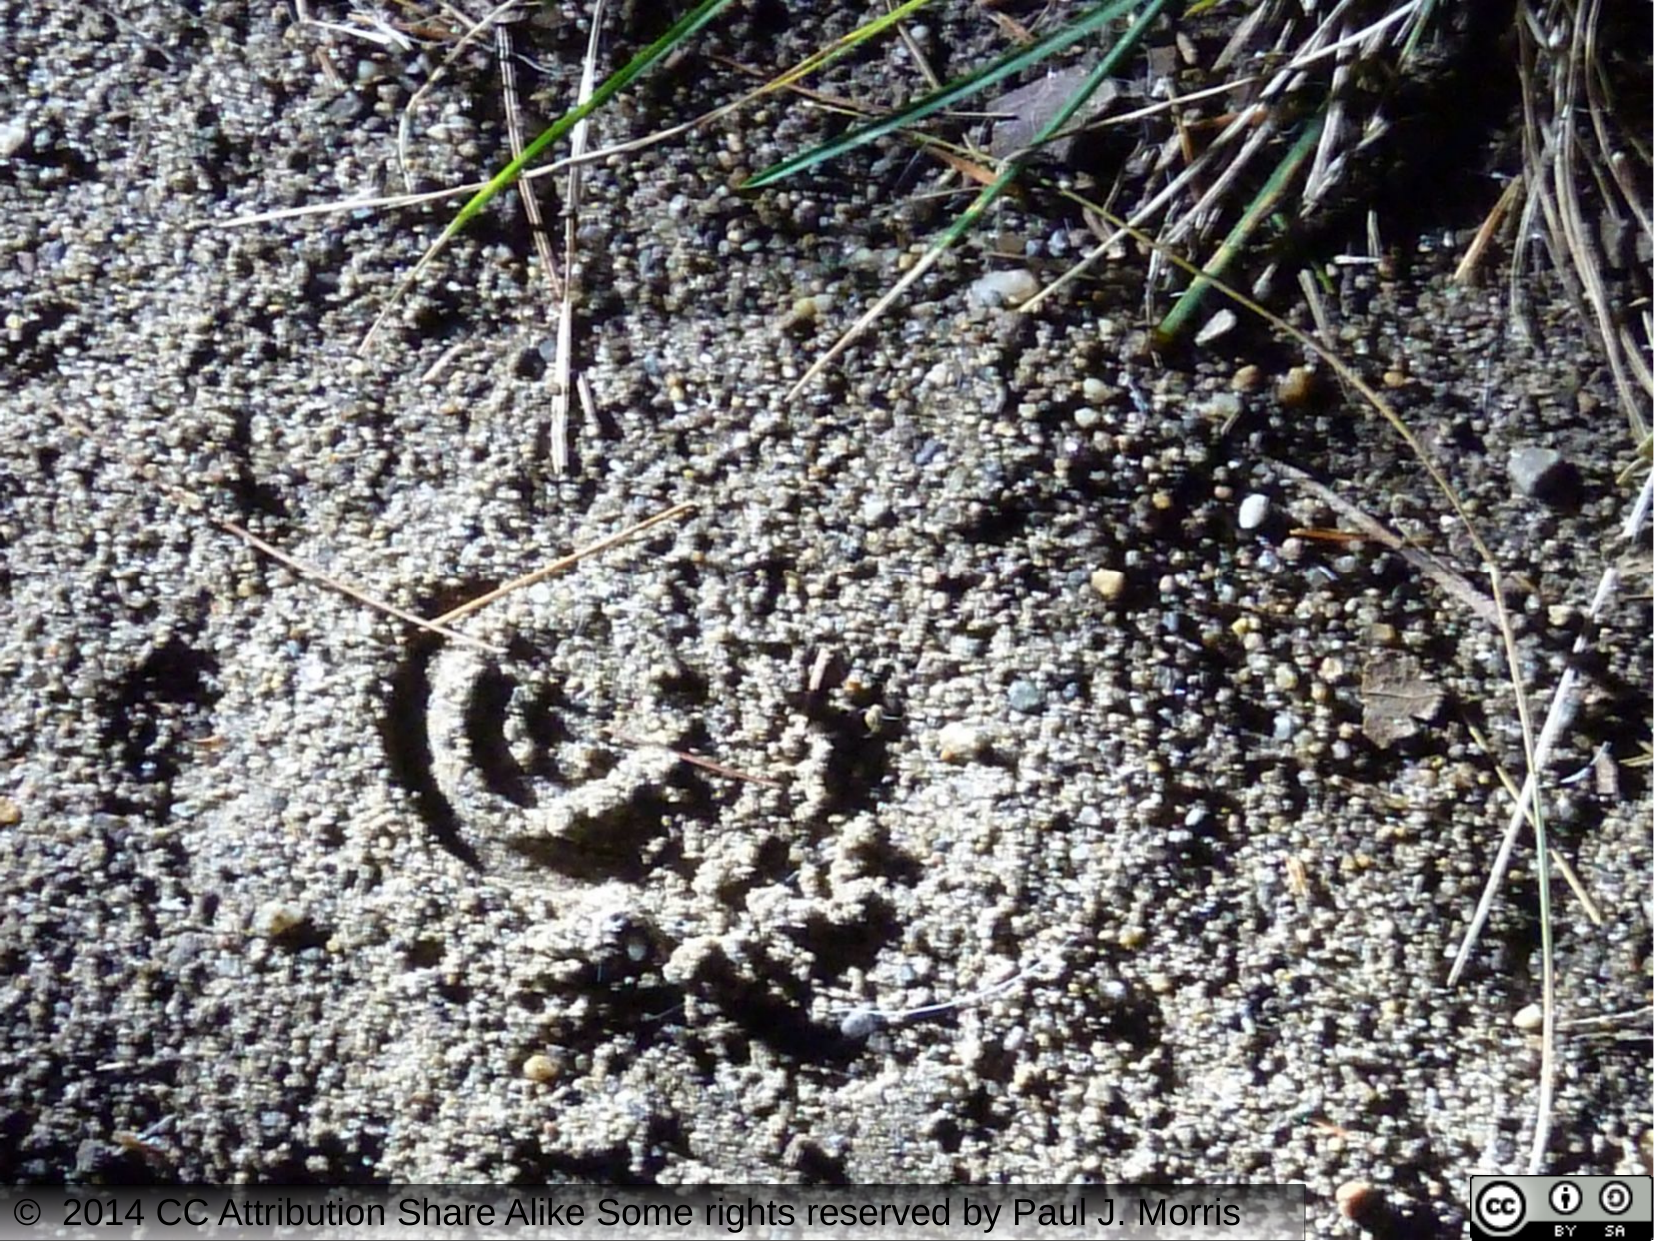

© 2014 CC Attribution Share Alike Some rights reserved by Paul J. Morris